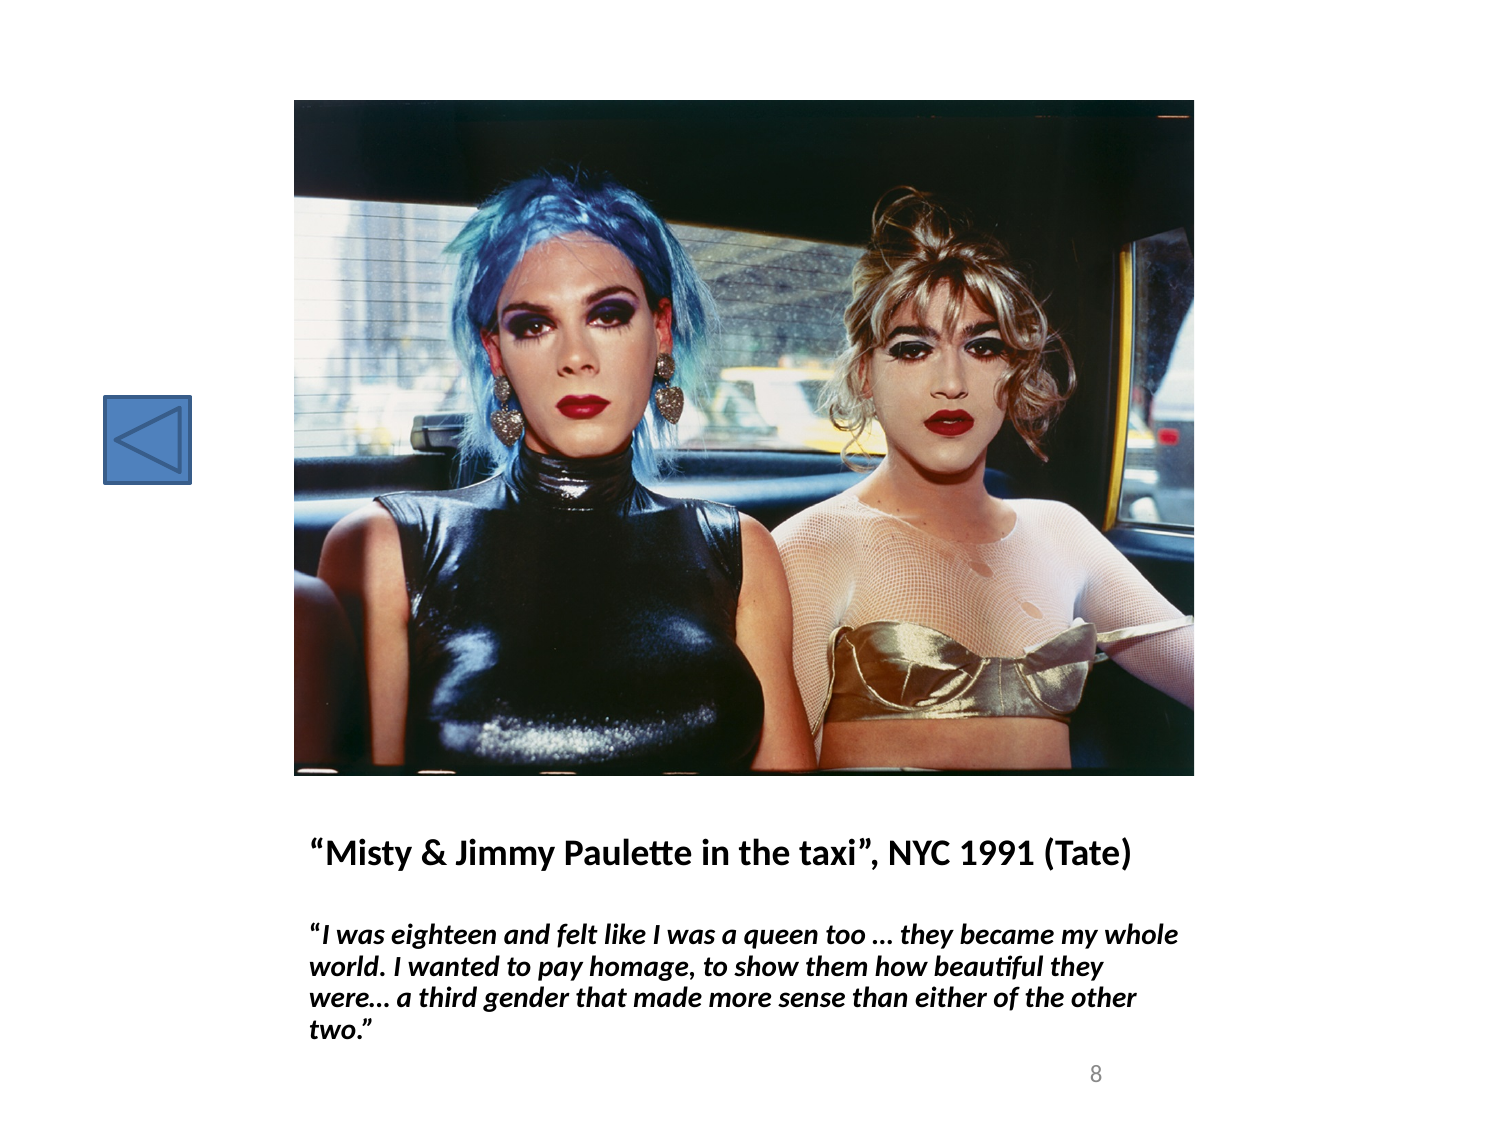

# “Misty & Jimmy Paulette in the taxi”, NYC 1991 (Tate)
“I was eighteen and felt like I was a queen too … they became my whole world. I wanted to pay homage, to show them how beautiful they were… a third gender that made more sense than either of the other two.”
8